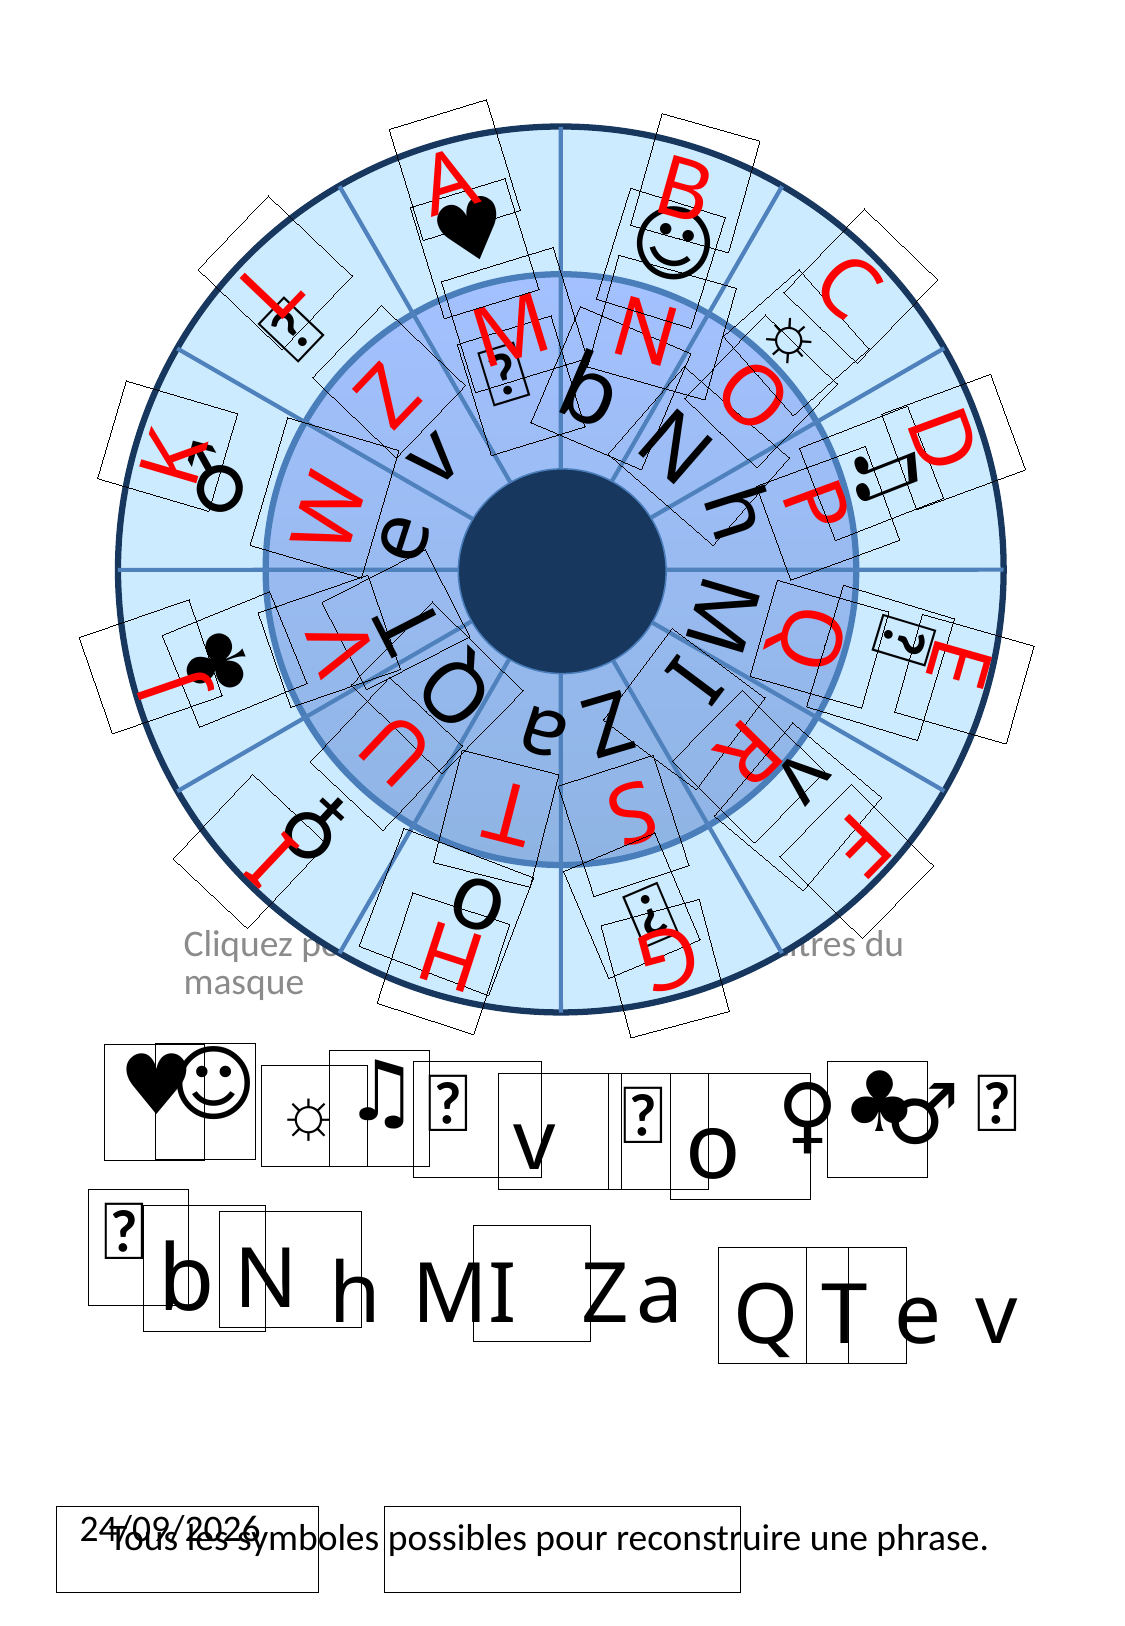

A
B
L
C
D
K
J
E
I
F
H
G
x
♥
☺

☼
♫
♂
♣

♀
v

o
M
N
Z
O
W
P
V
Q
U
R
T
S
b

v
N
e
h
T
M
Q
I
a
Z
☺
♥
♫

♣

☼
♀
♂
v

o

b
N
h
M
I
Z
a
e
v
Q
T
Tous les symboles possibles pour reconstruire une phrase.